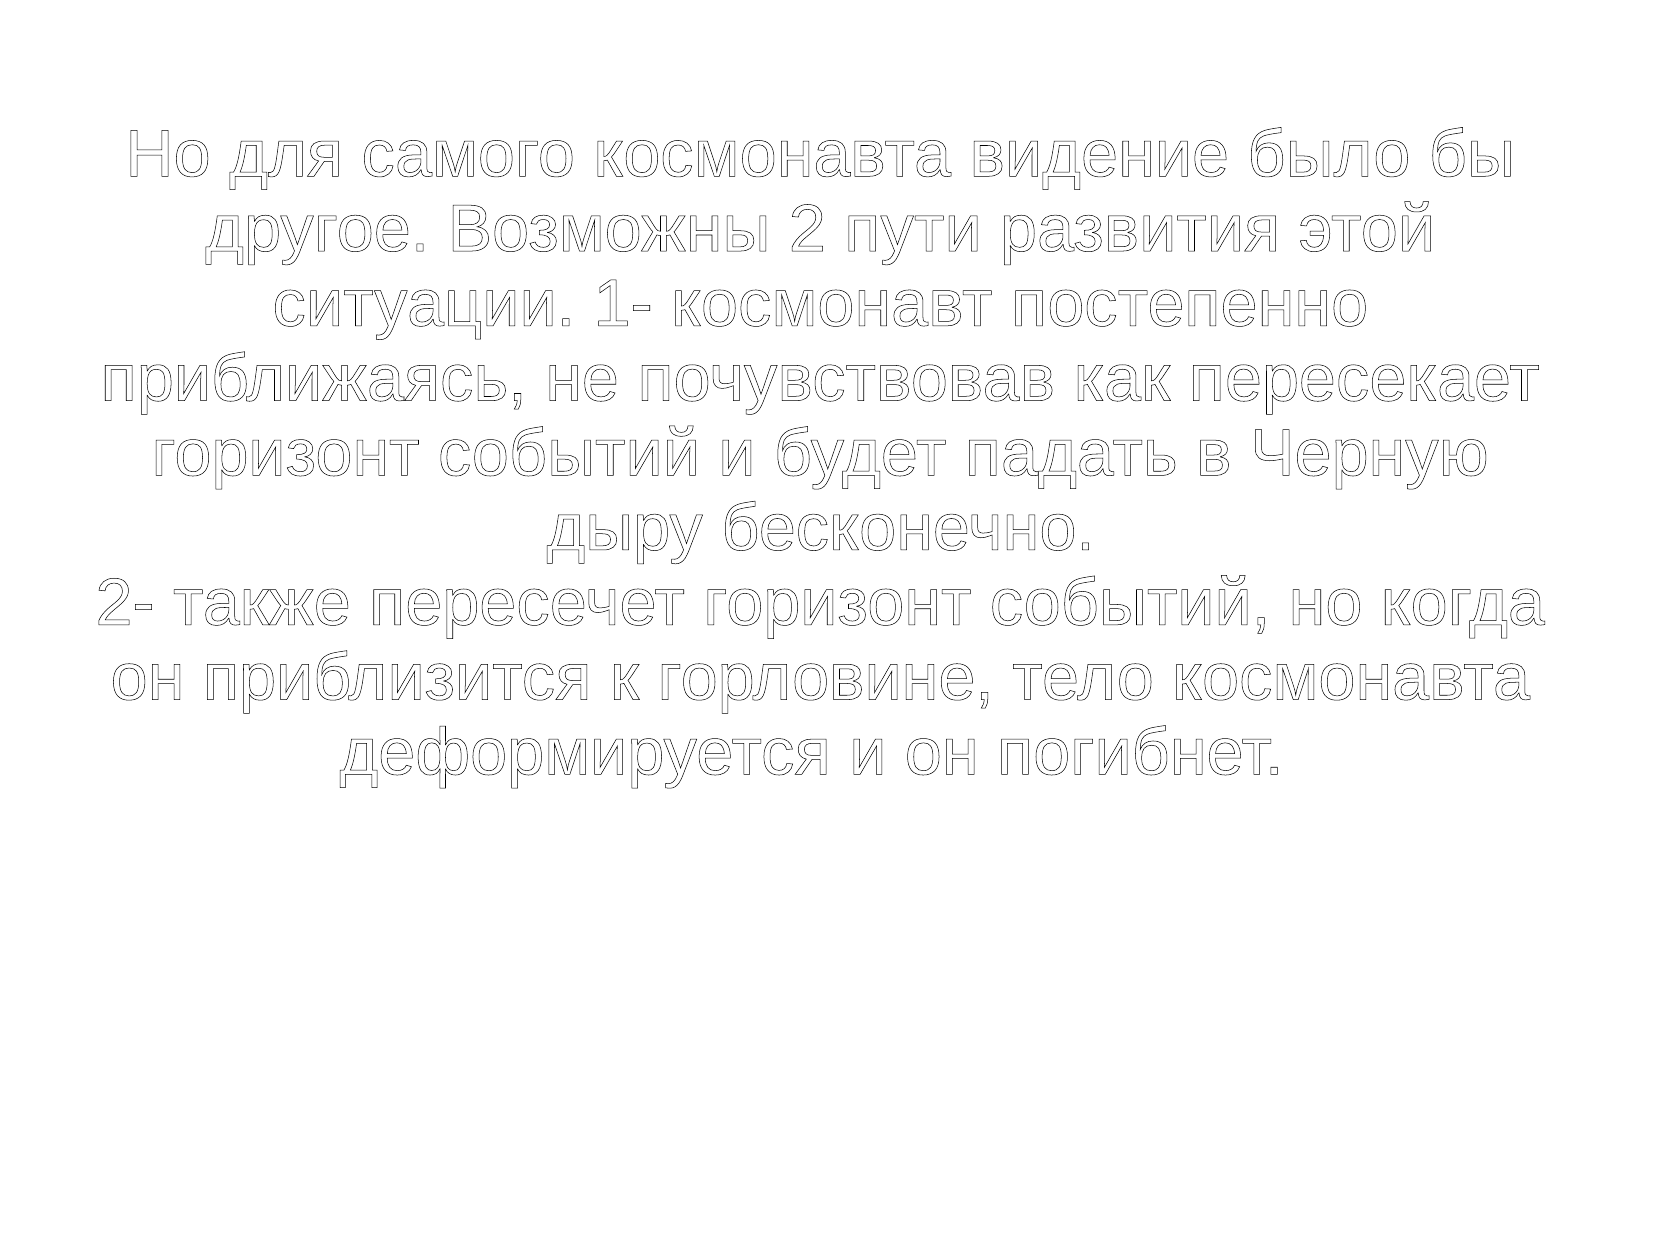

# Но для самого космонавта видение было бы другое. Возможны 2 пути развития этой ситуации. 1- космонавт постепенно приближаясь, не почувствовав как пересекает горизонт событий и будет падать в Черную дыру бесконечно.
2- также пересечет горизонт событий, но когда он приблизится к горловине, тело космонавта деформируется и он погибнет.